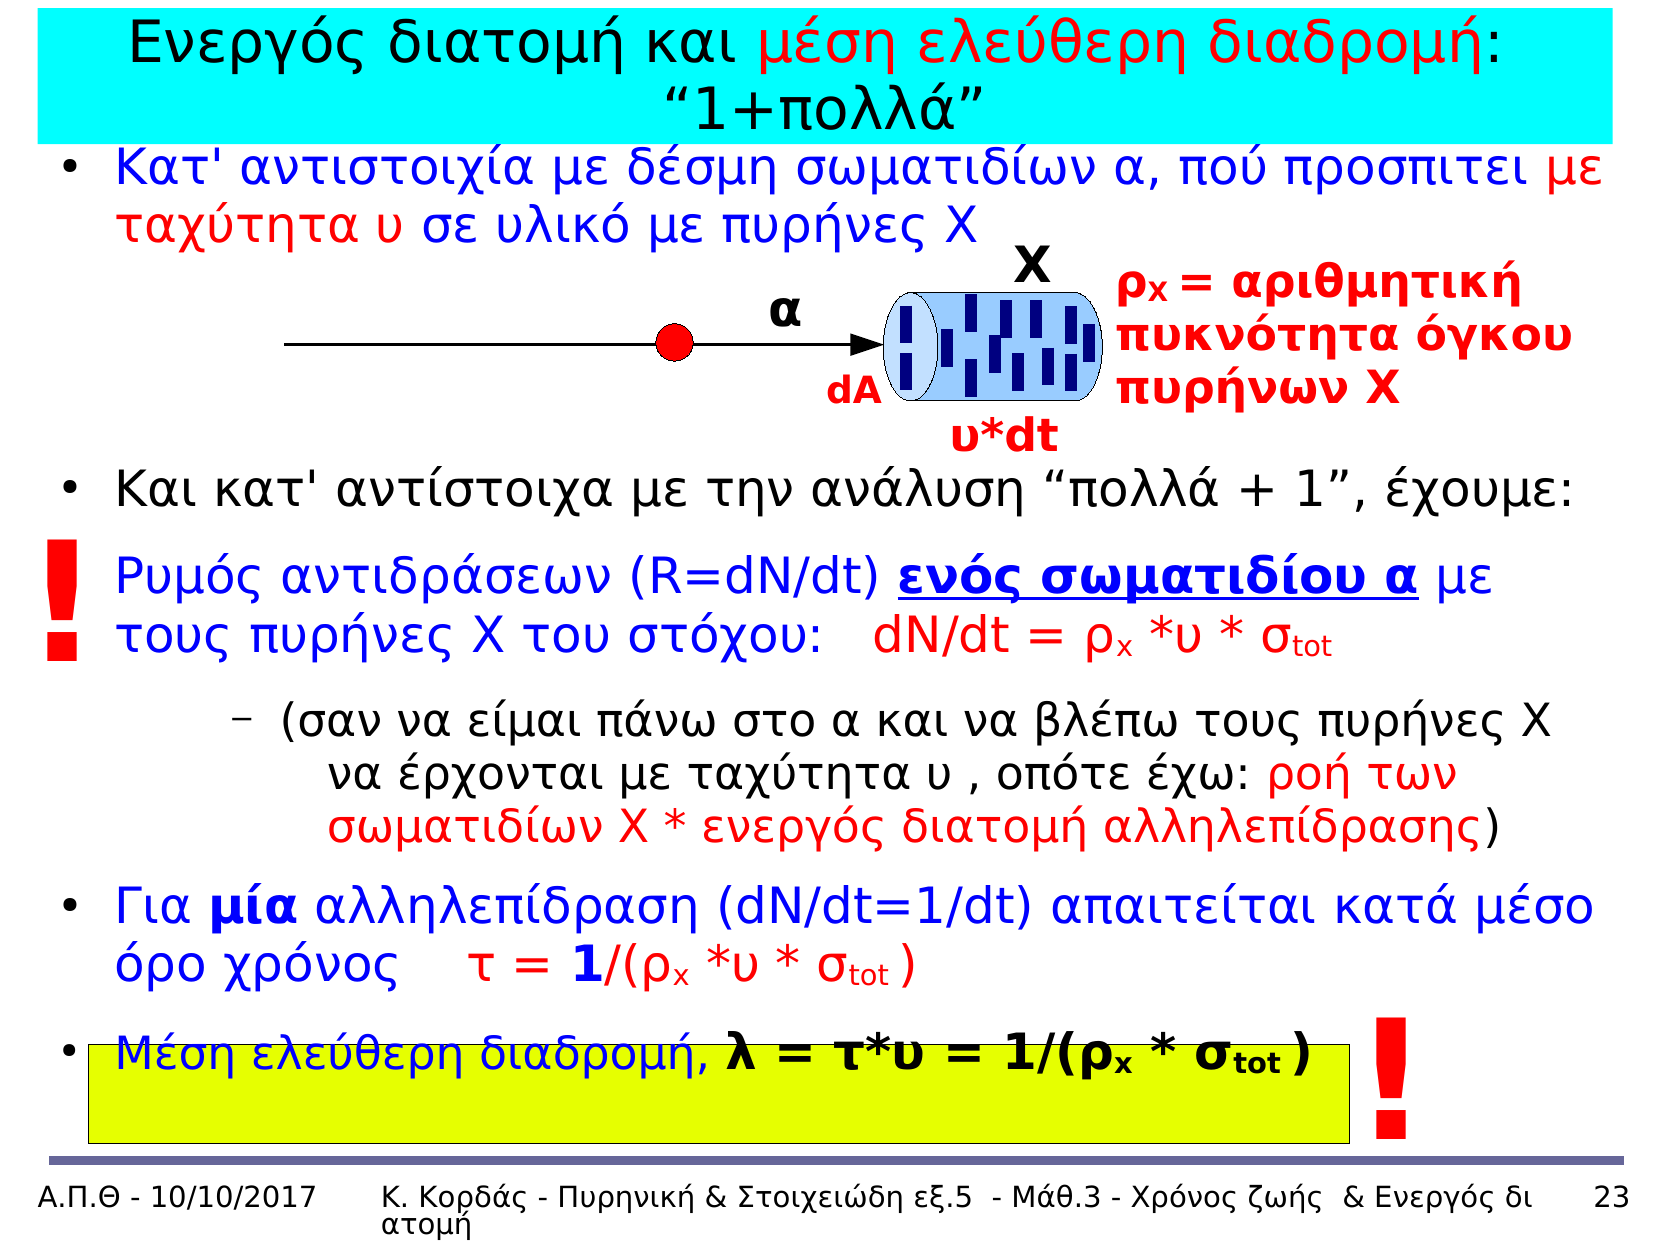

# Ενεργός διατομή και μέση ελεύθερη διαδρομή: “1+πολλά”
Κατ' αντιστοιχία με δέσμη σωματιδίων α, πού προσπιτει με ταχύτητα υ σε υλικό με πυρήνες Χ
Και κατ' αντίστοιχα με την ανάλυση “πολλά + 1”, έχουμε:
Ρυμός αντιδράσεων (R=dN/dt) ενός σωματιδίου α με τους πυρήνες Χ του στόχου: dN/dt = ρx *υ * σtot
(σαν να είμαι πάνω στο α και να βλέπω τους πυρήνες Χ να έρχονται με ταχύτητα υ , oπότε έχω: ροή των σωματιδίων Χ * ενεργός διατομή αλληλεπίδρασης)
Για μία αλληλεπίδραση (dN/dt=1/dt) απαιτείται κατά μέσο όρο χρόνος τ = 1/(ρx *υ * σtot )
Μέση ελεύθερη διαδρομή, λ = τ*υ = 1/(ρx * σtot )
Χ
ρΧ = αριθμητική πυκνότητα όγκου πυρήνων Χ
α
dA
υ*dt
!
!
Α.Π.Θ - 10/10/2017
Κ. Κορδάς - Πυρηνική & Στοιχειώδη εξ.5 - Μάθ.3 - Χρόνος ζωής & Ενεργός διατομή
23